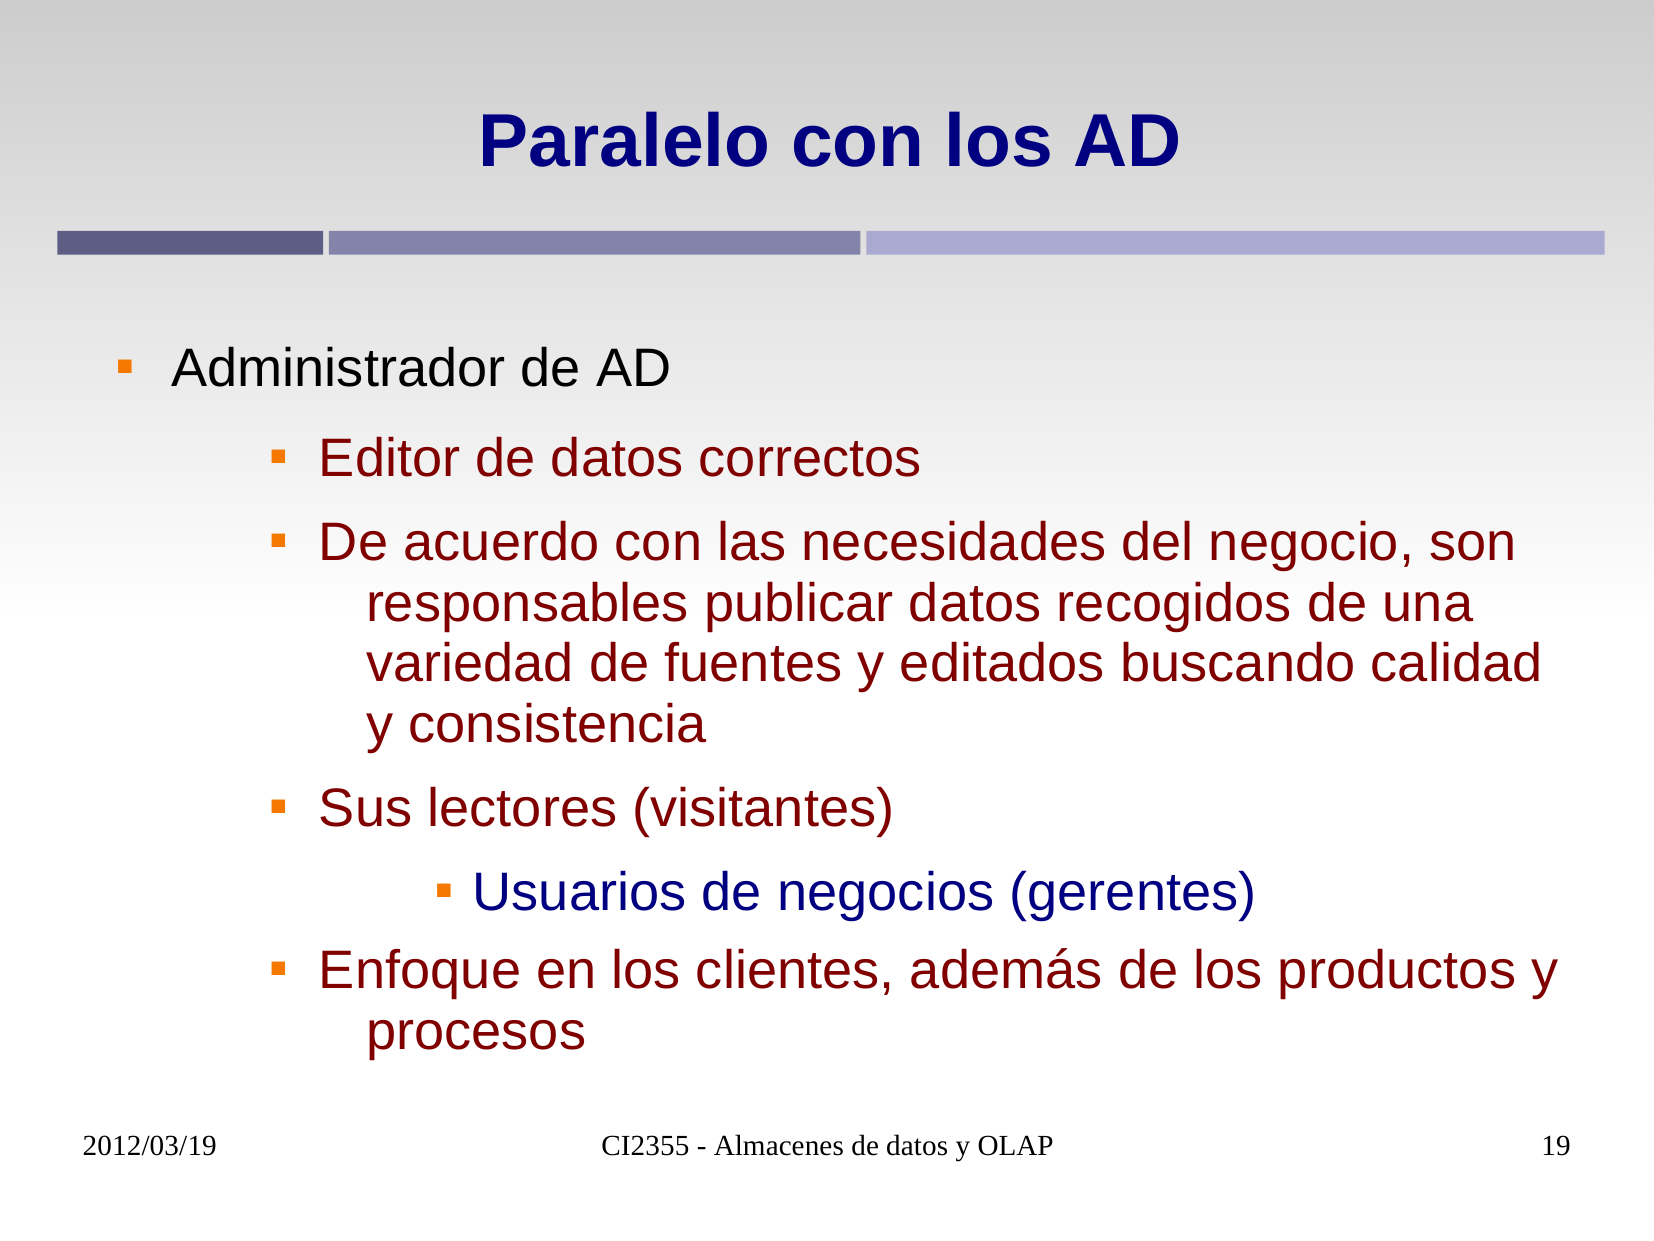

# Paralelo con los AD
Administrador de AD
Editor de datos correctos
De acuerdo con las necesidades del negocio, son responsables publicar datos recogidos de una variedad de fuentes y editados buscando calidad y consistencia
Sus lectores (visitantes)
Usuarios de negocios (gerentes)
Enfoque en los clientes, además de los productos y procesos
2012/03/19
CI2355 - Almacenes de datos y OLAP
19